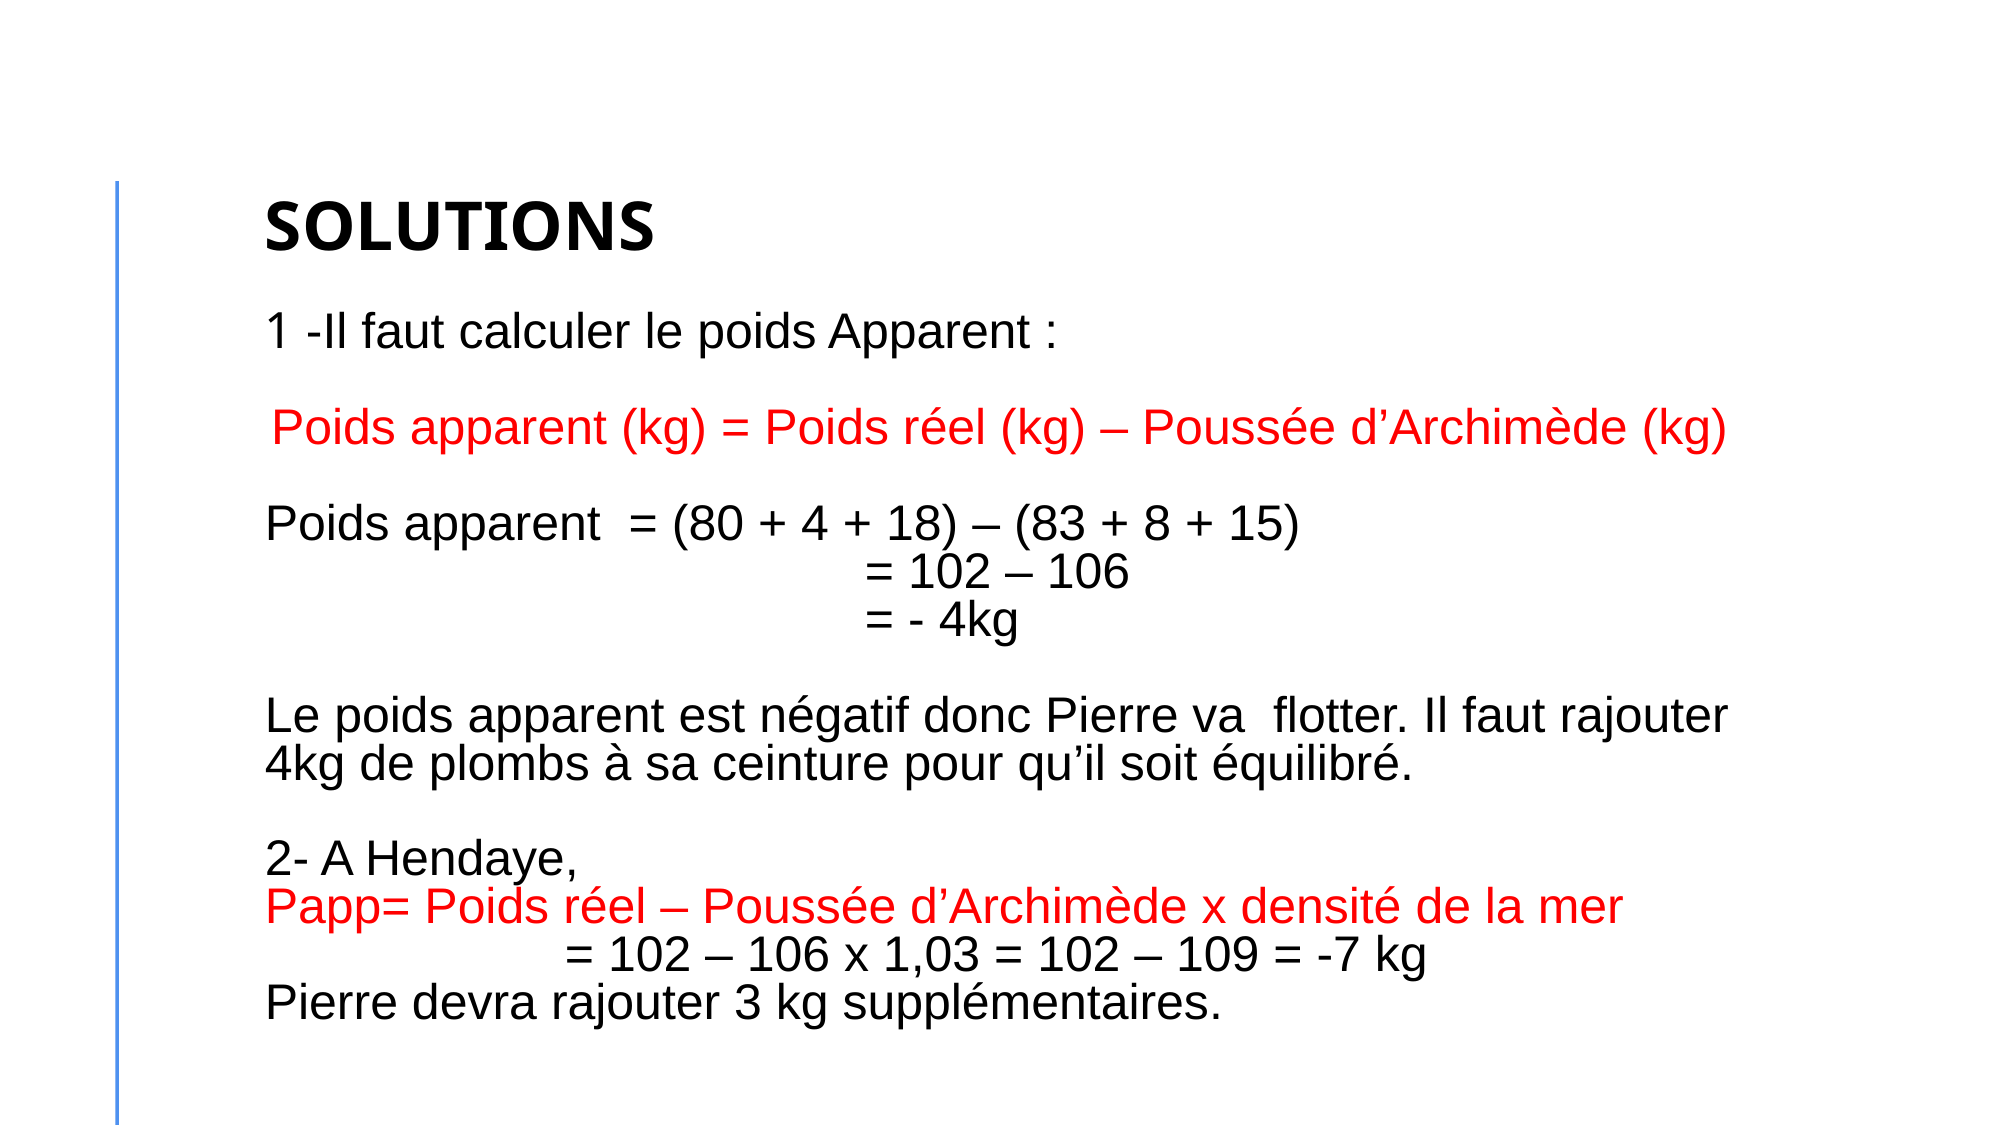

# Solutions
1 -Il faut calculer le poids Apparent :
Poids apparent (kg) = Poids réel (kg) – Poussée d’Archimède (kg)
Poids apparent = (80 + 4 + 18) – (83 + 8 + 15)
				= 102 – 106
				= - 4kg
Le poids apparent est négatif donc Pierre va flotter. Il faut rajouter 4kg de plombs à sa ceinture pour qu’il soit équilibré.
2- A Hendaye,
Papp= Poids réel – Poussée d’Archimède x densité de la mer
 		= 102 – 106 x 1,03 = 102 – 109 = -7 kg
Pierre devra rajouter 3 kg supplémentaires.